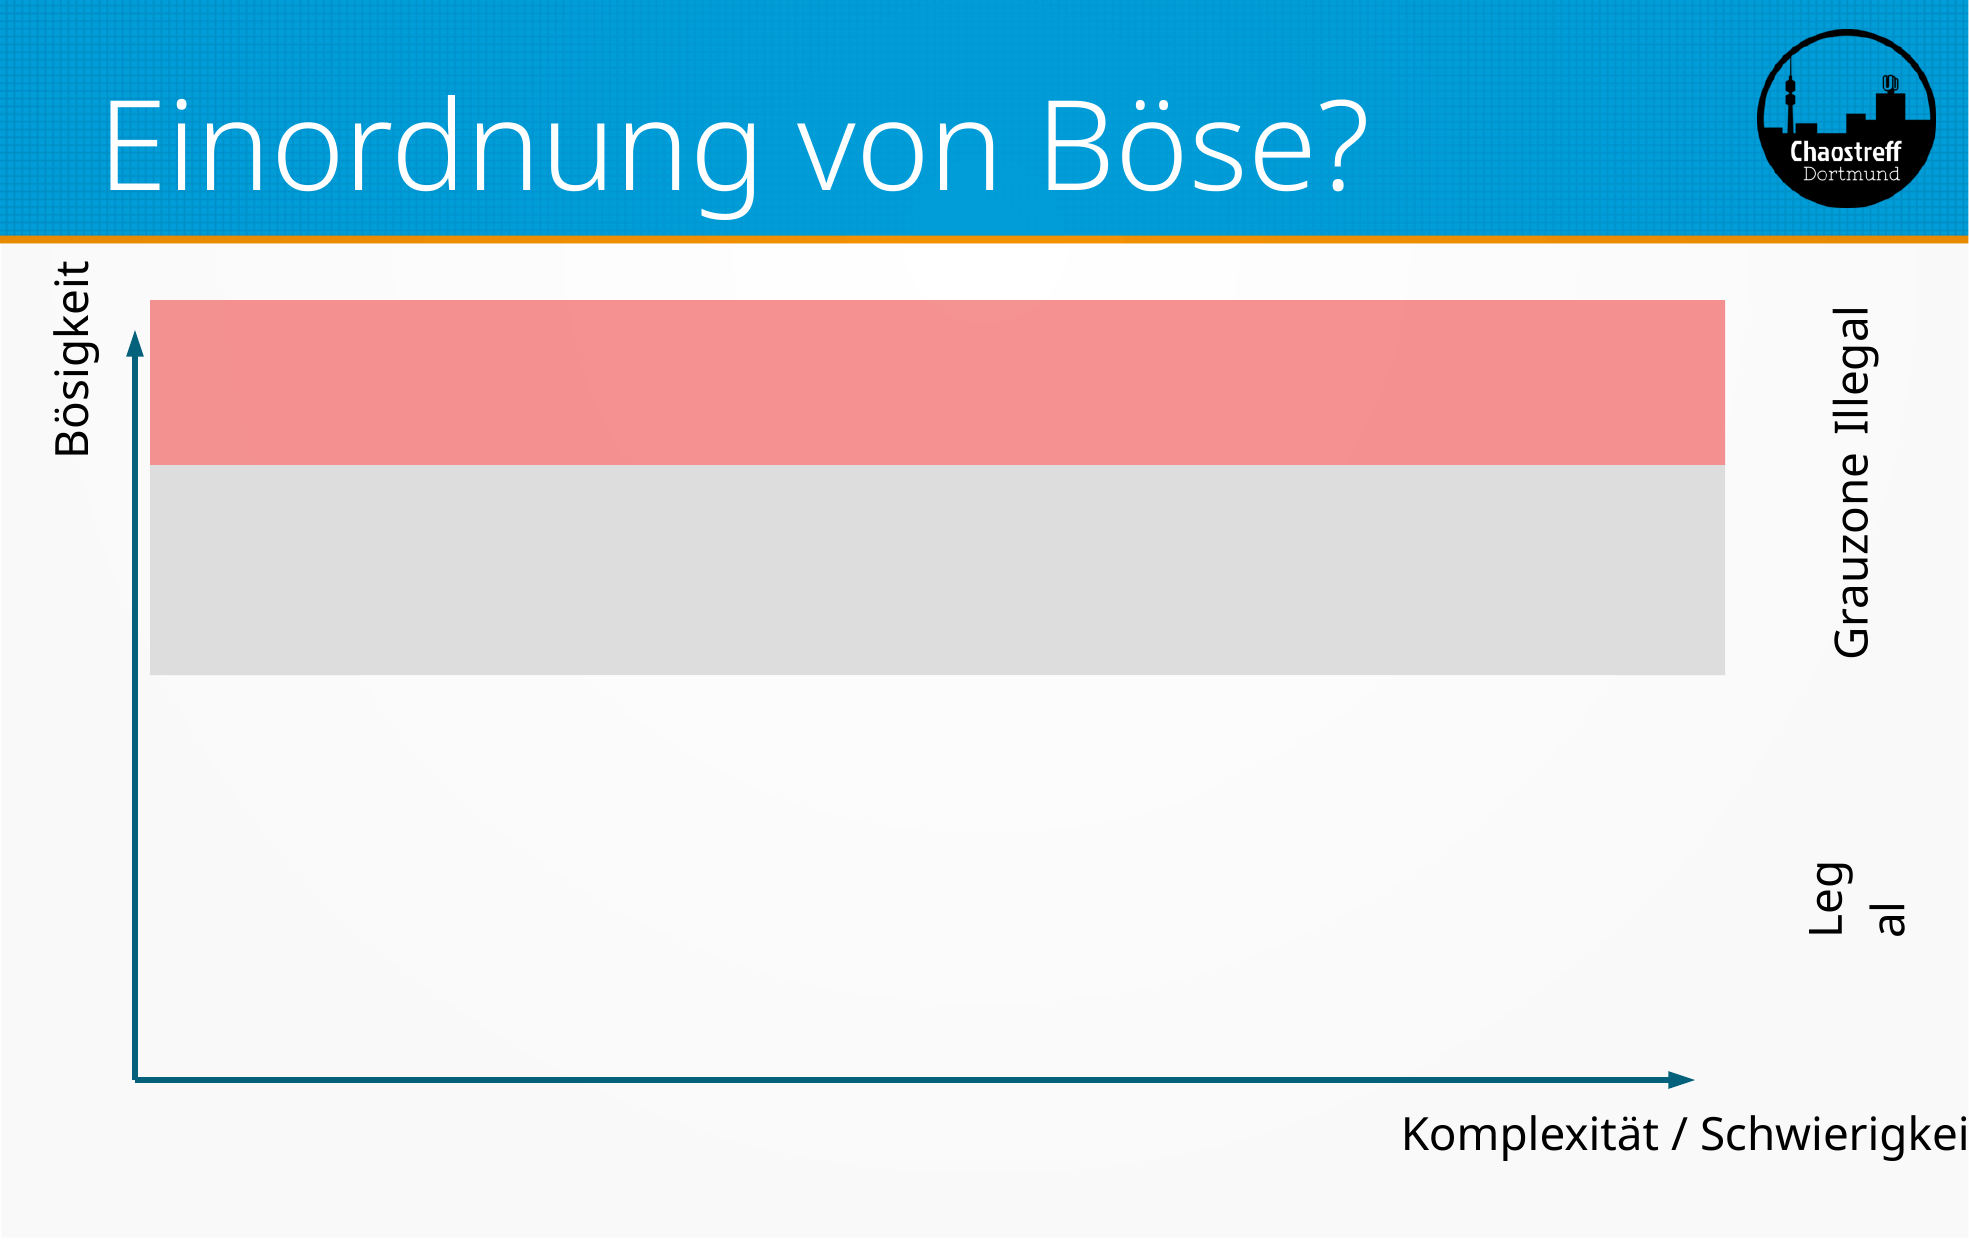

# Einordnung von Böse?
Bösigkeit
Illegal
Grauzone
Legal
Komplexität / Schwierigkeit